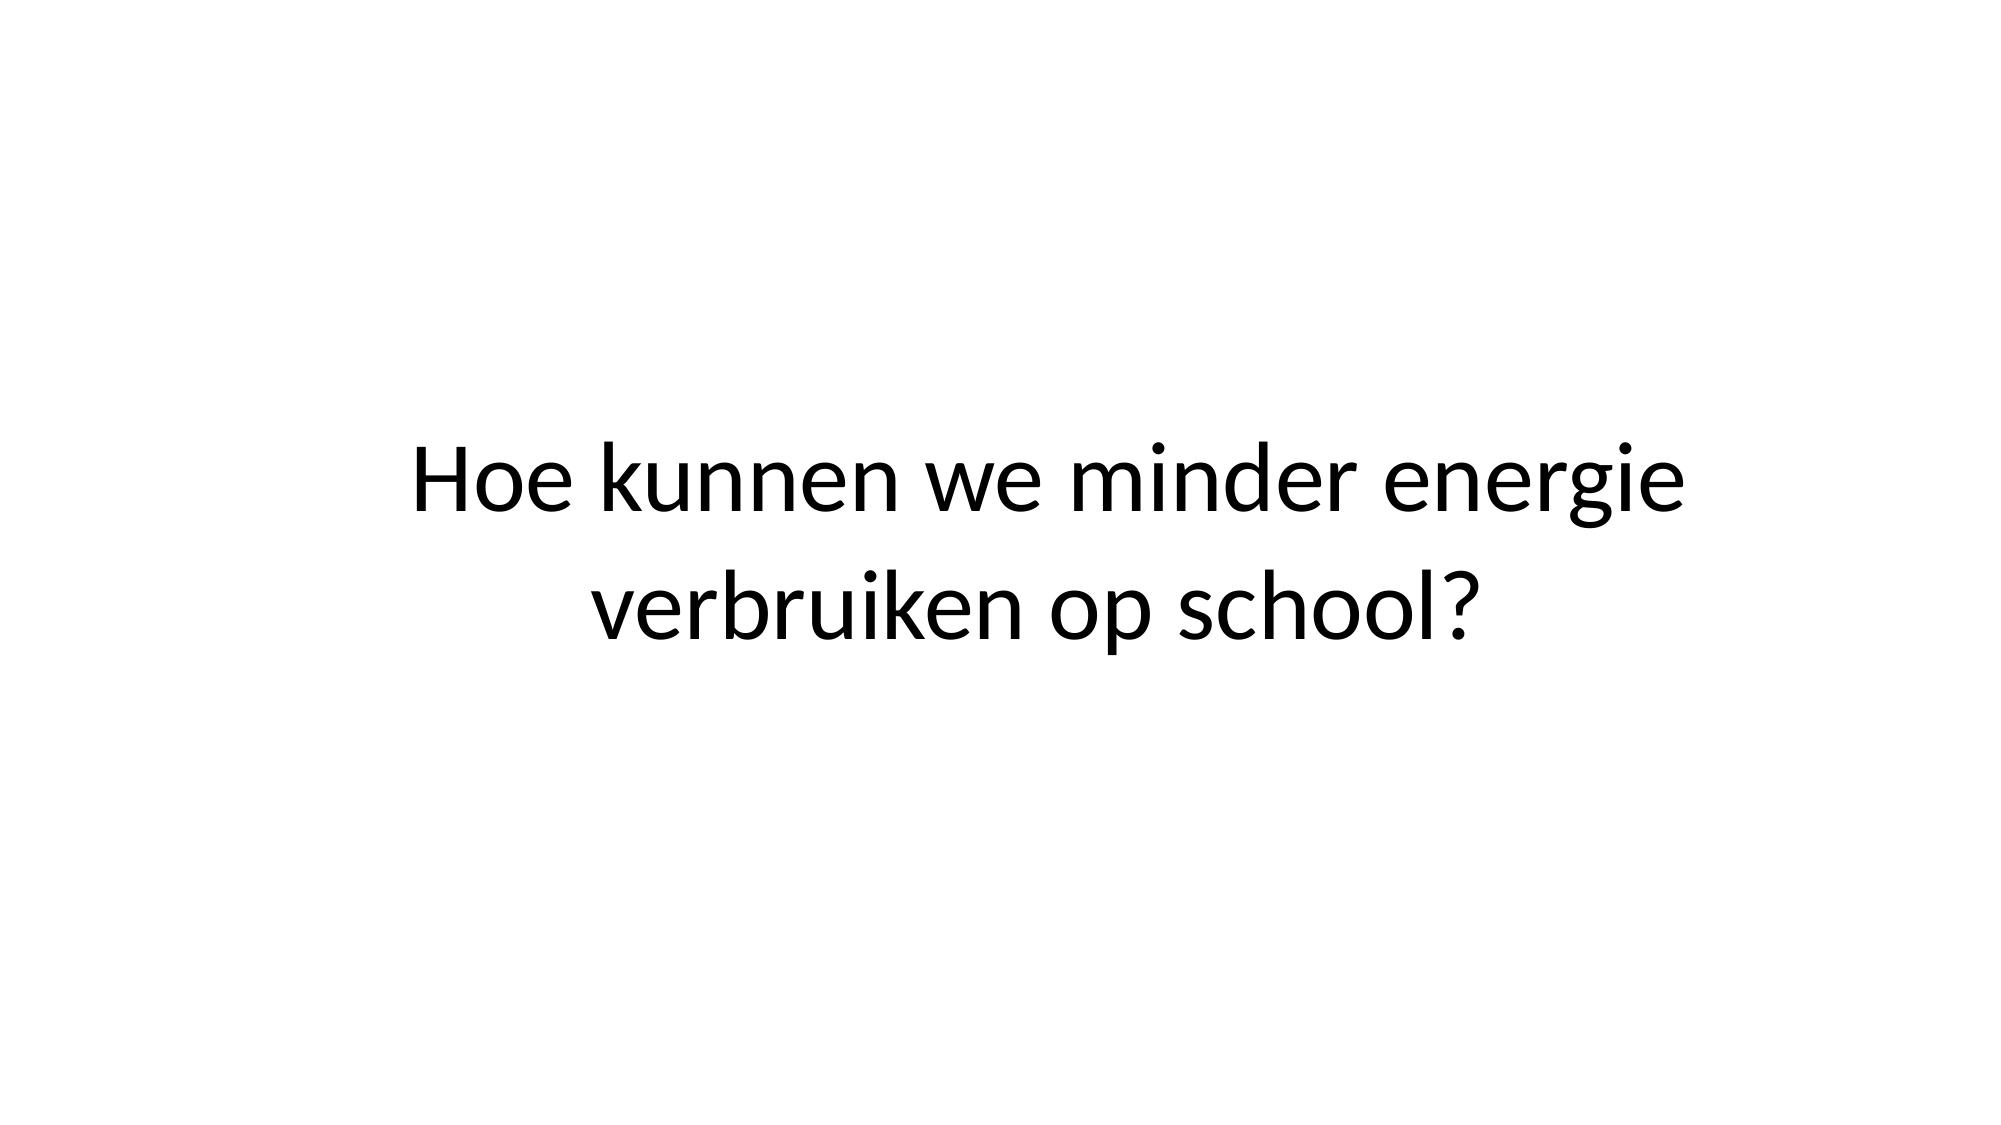

Hoe kunnen we minder energie verbruiken op school?